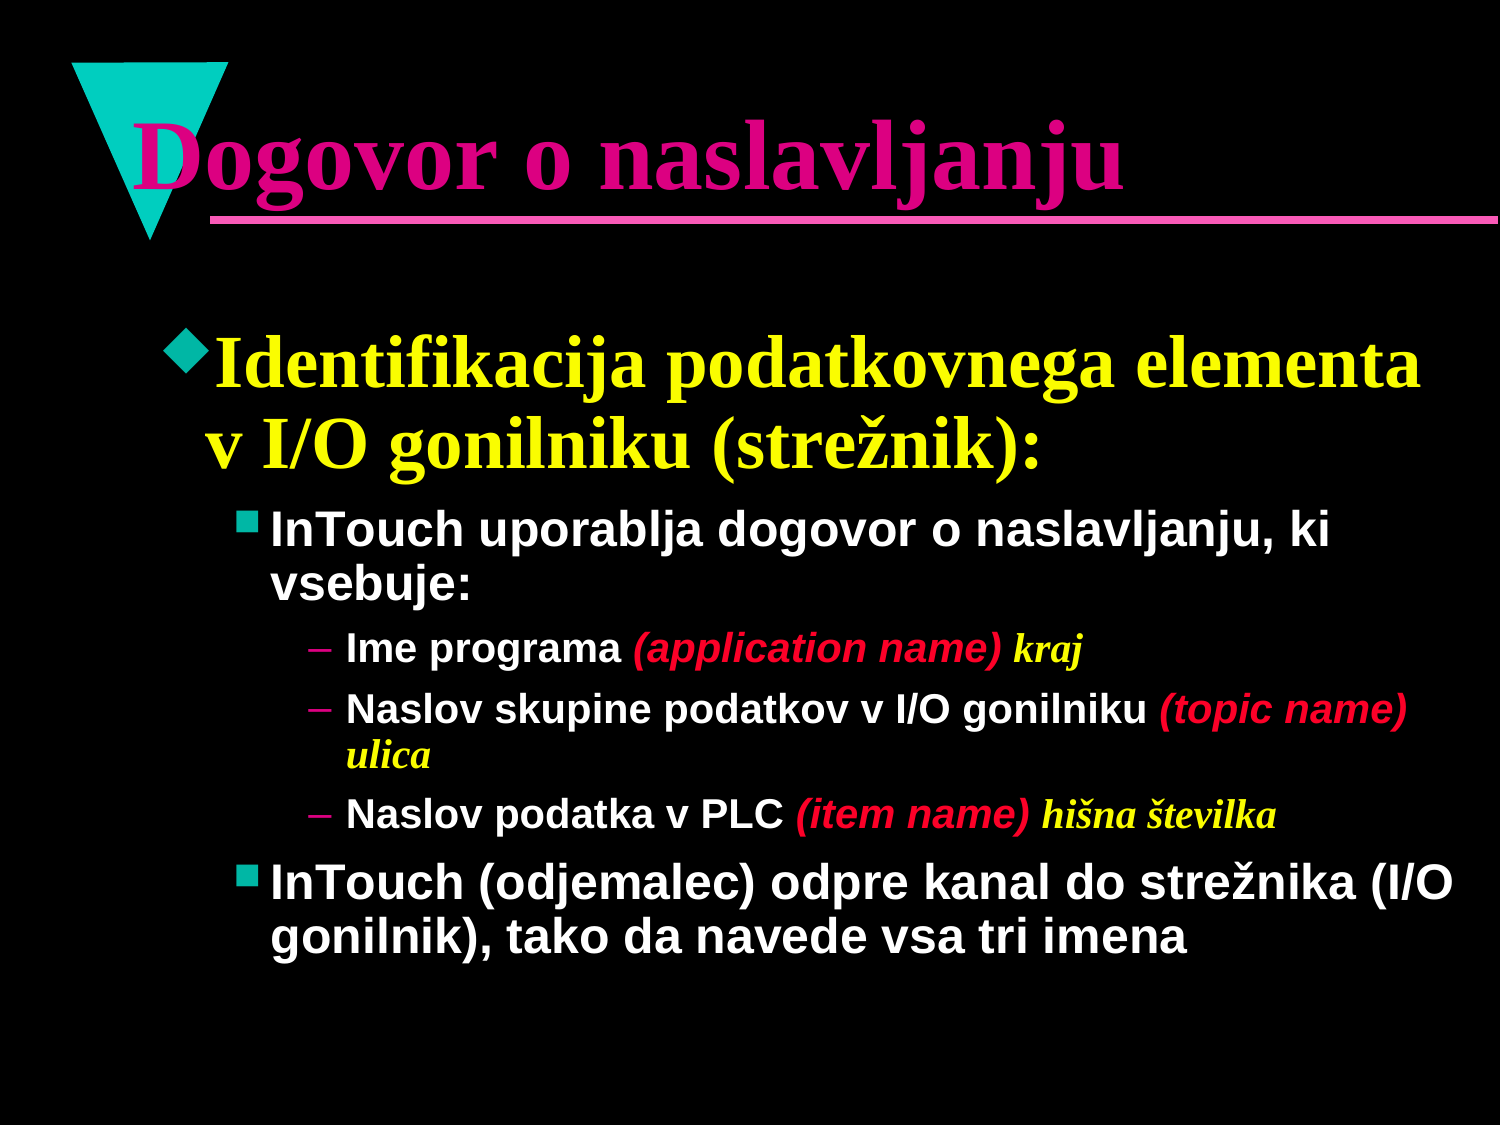

# Dogovor o naslavljanju
Identifikacija podatkovnega elementa v I/O gonilniku (strežnik):
InTouch uporablja dogovor o naslavljanju, ki vsebuje:
Ime programa (application name) kraj
Naslov skupine podatkov v I/O gonilniku (topic name) ulica
Naslov podatka v PLC (item name) hišna številka
InTouch (odjemalec) odpre kanal do strežnika (I/O gonilnik), tako da navede vsa tri imena
RVP2
I/O komunikacija
7